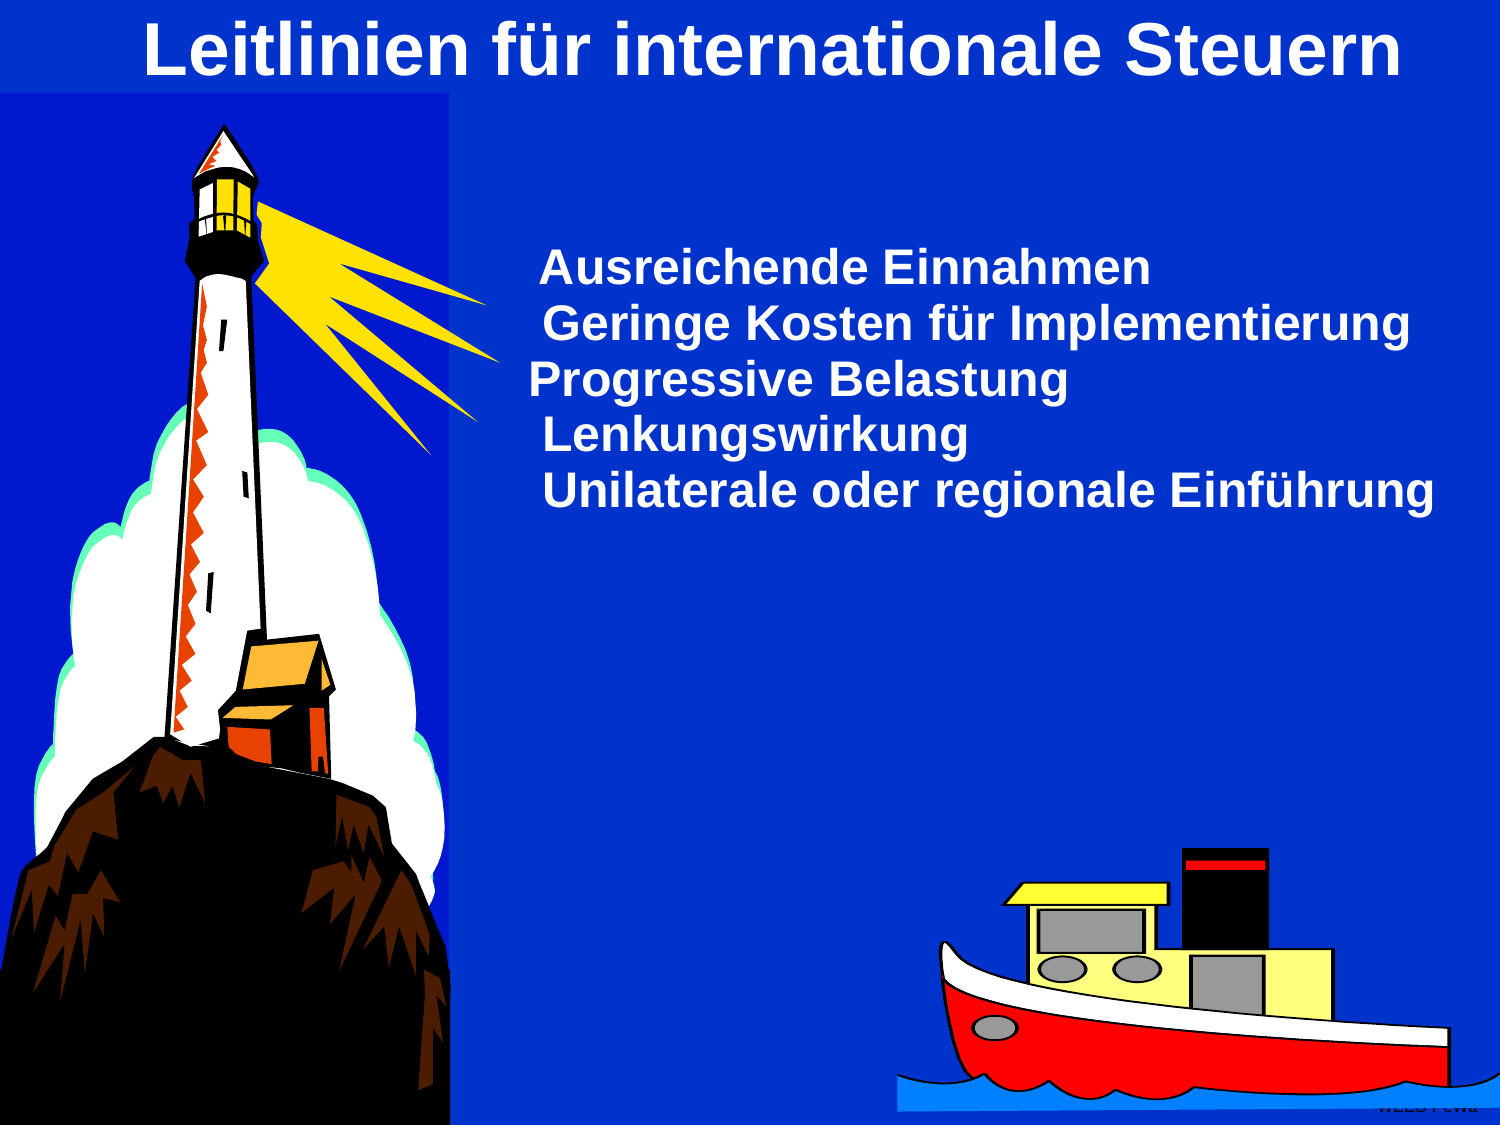

Leitlinien für internationale Steuern
 Ausreichende Einnahmen
 Geringe Kosten für Implementierung
Progressive Belastung
 Lenkungswirkung
 Unilaterale oder regionale Einführung
WEED PeWa